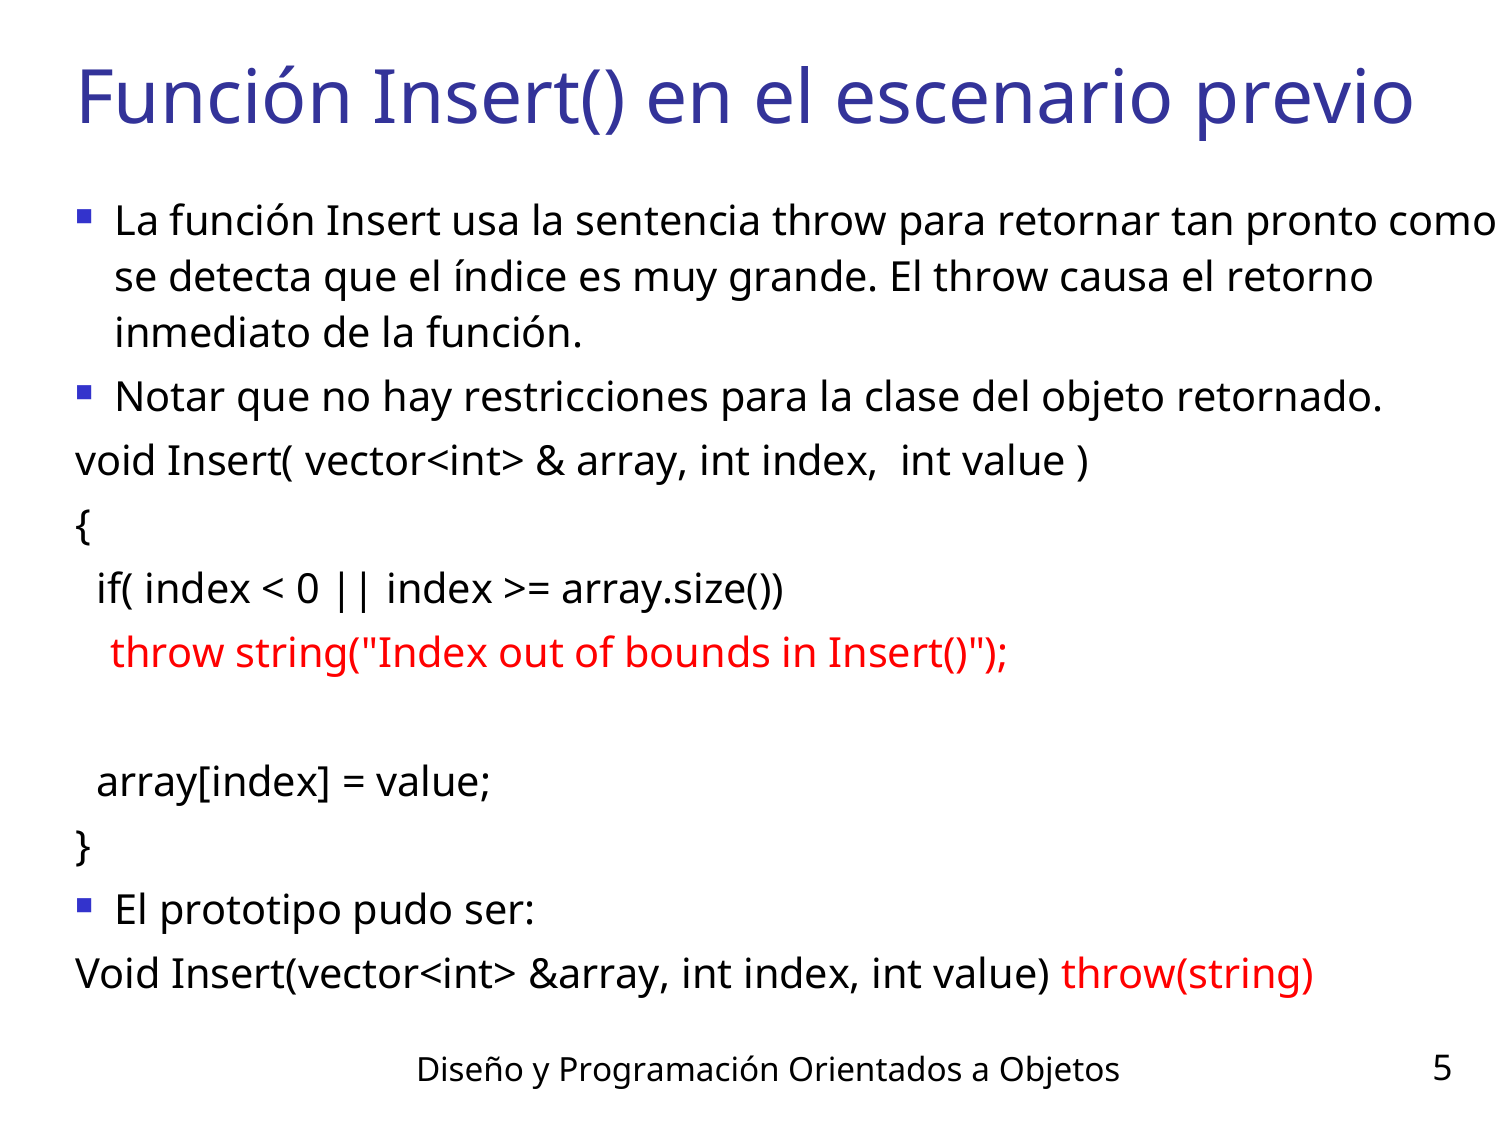

# Función Insert() en el escenario previo
La función Insert usa la sentencia throw para retornar tan pronto como se detecta que el índice es muy grande. El throw causa el retorno inmediato de la función.
Notar que no hay restricciones para la clase del objeto retornado.
void Insert( vector<int> & array, int index, int value )‏
{
 if( index < 0 || index >= array.size())‏
	 throw string("Index out of bounds in Insert()");
 array[index] = value;
}
El prototipo pudo ser:
Void Insert(vector<int> &array, int index, int value) throw(string)
Diseño y Programación Orientados a Objetos
5